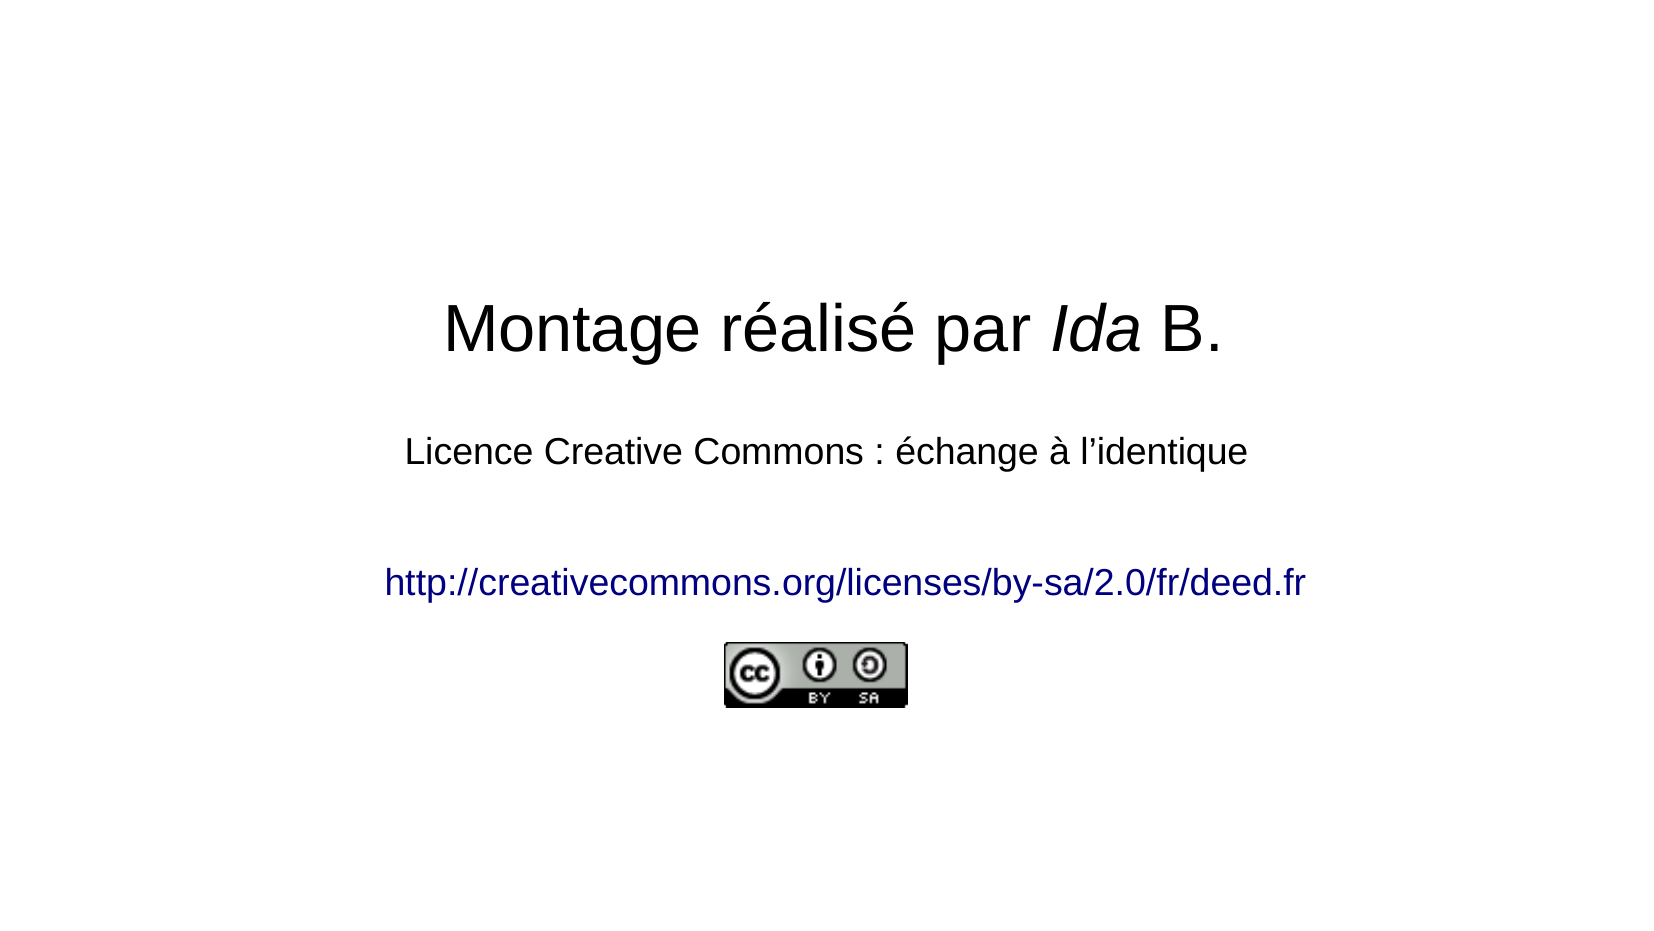

# Montage réalisé par Ida B.
Licence Creative Commons : échange à l’identique
http://creativecommons.org/licenses/by-sa/2.0/fr/deed.fr